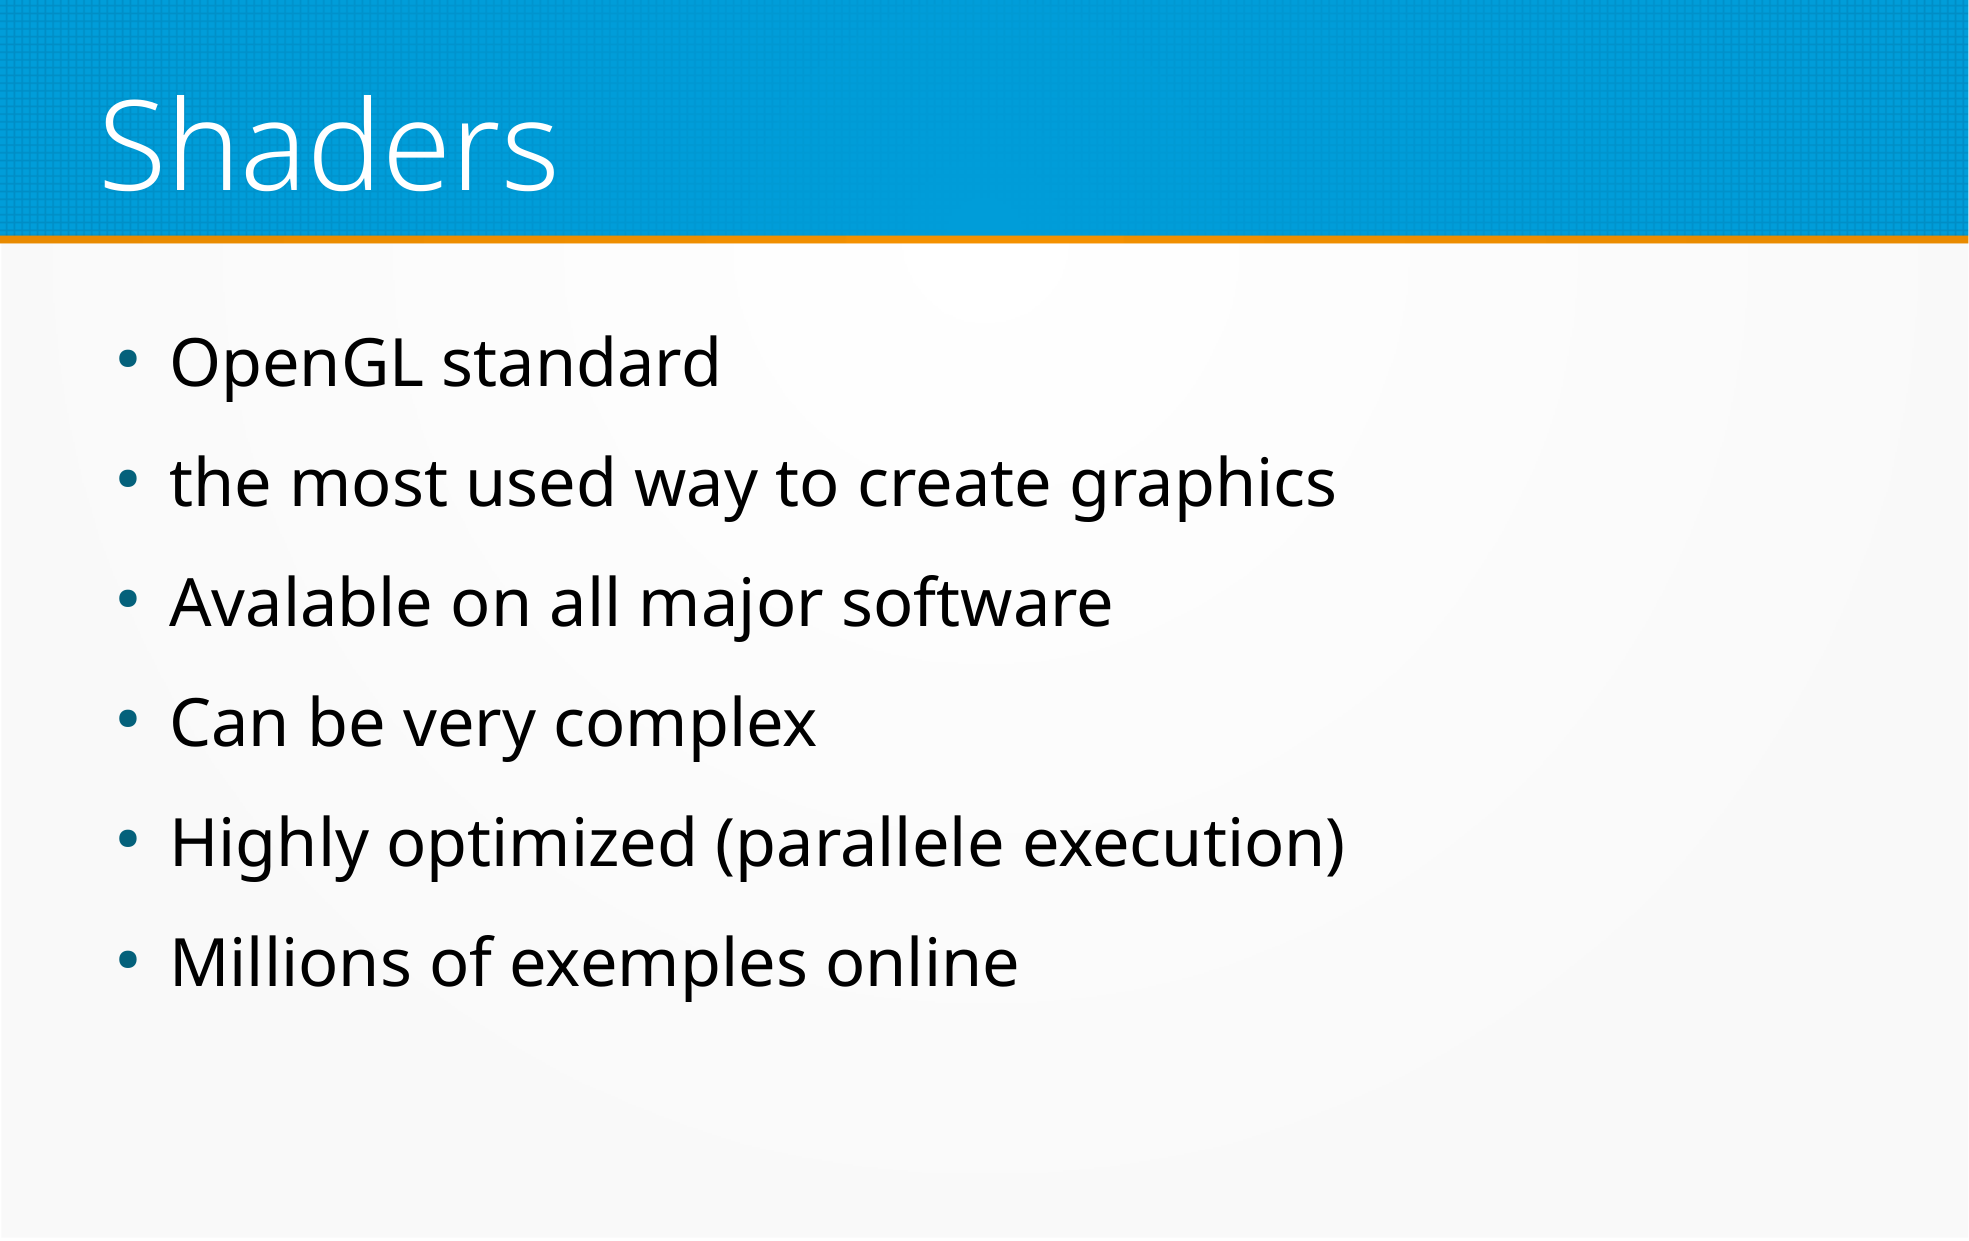

# Shaders
OpenGL standard
the most used way to create graphics
Avalable on all major software
Can be very complex
Highly optimized (parallele execution)
Millions of exemples online